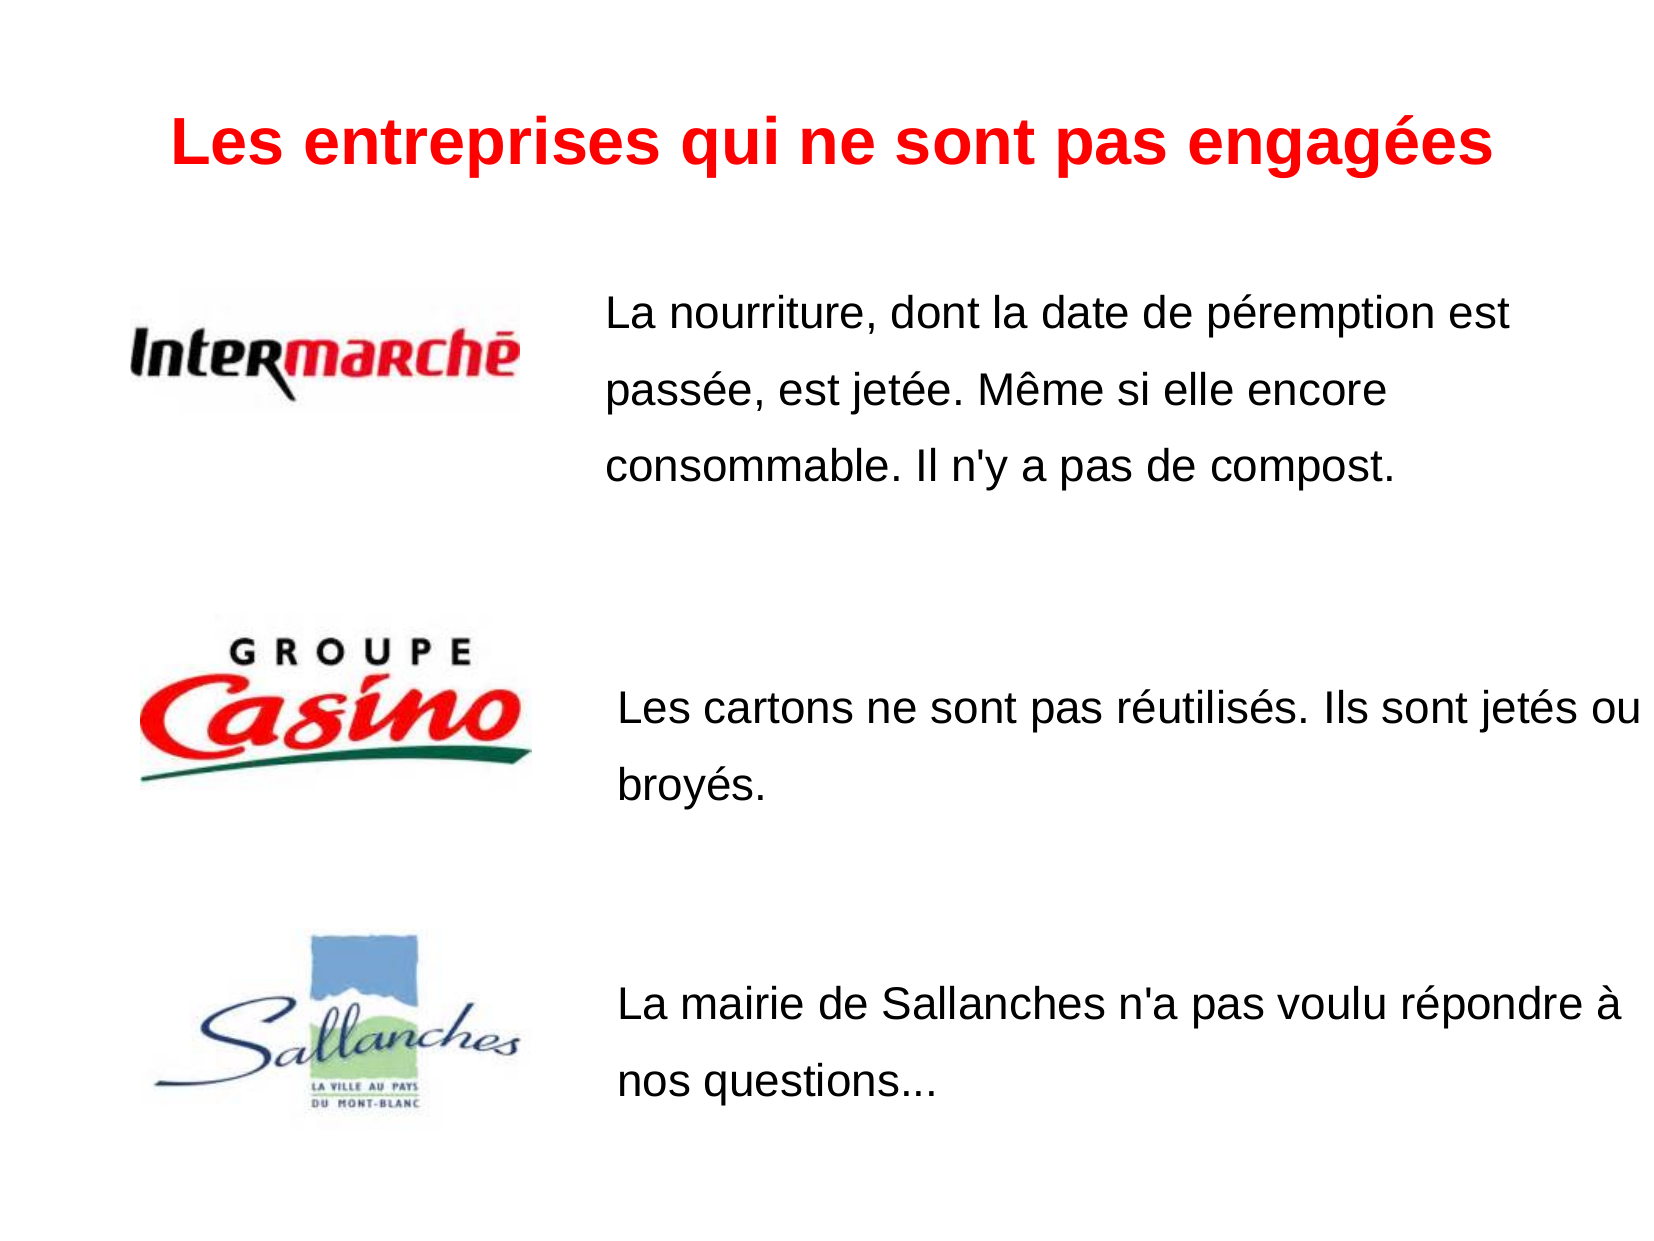

Les entreprises qui ne sont pas engagées
La nourriture, dont la date de péremption est passée, est jetée. Même si elle encore consommable. Il n'y a pas de compost.
Les cartons ne sont pas réutilisés. Ils sont jetés ou broyés.
La mairie de Sallanches n'a pas voulu répondre à nos questions...